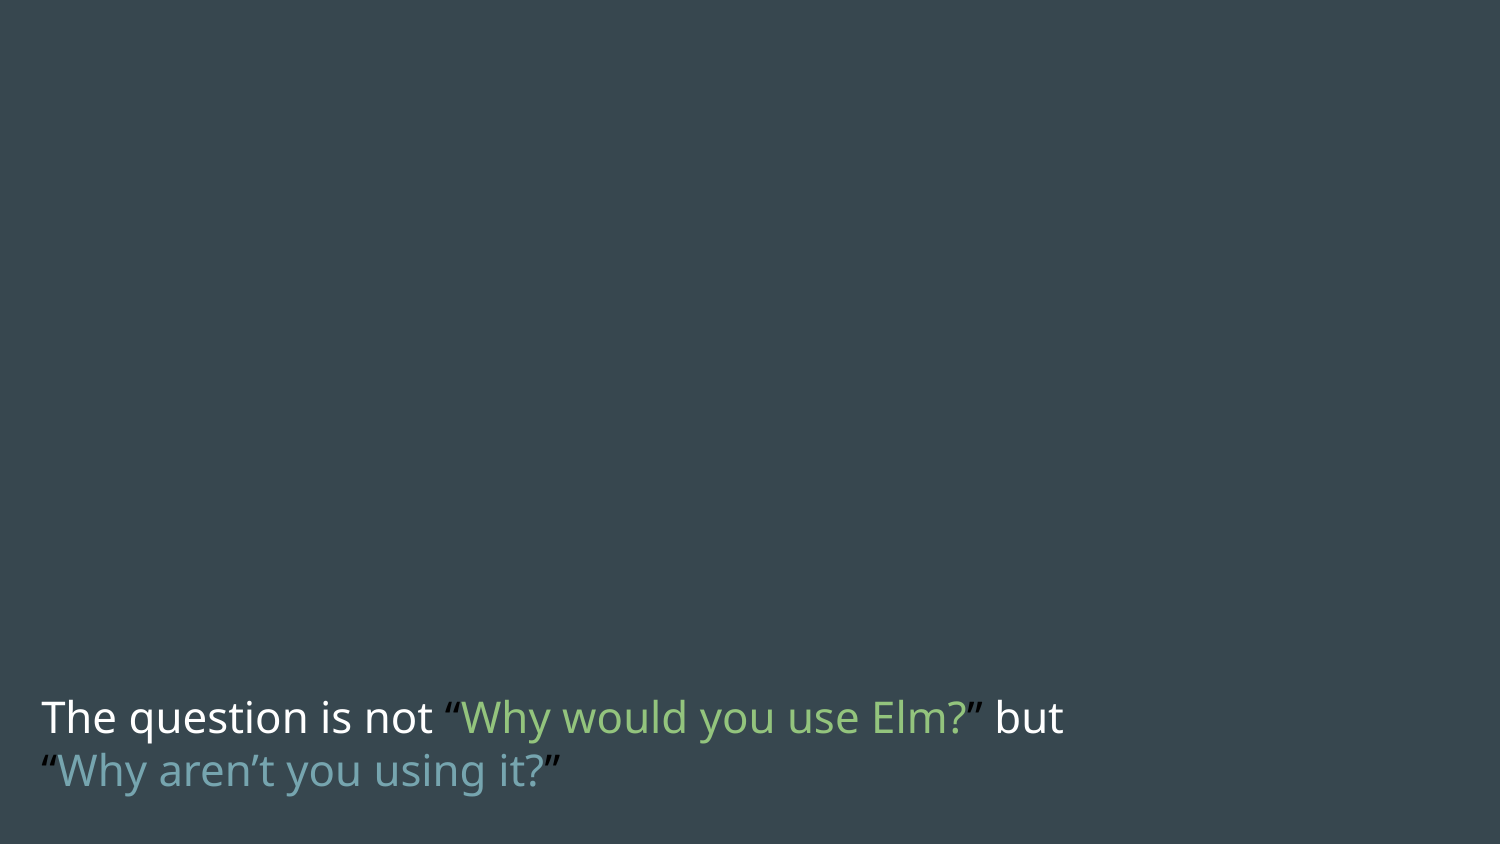

# The question is not “Why would you use Elm?” but “Why aren’t you using it?”